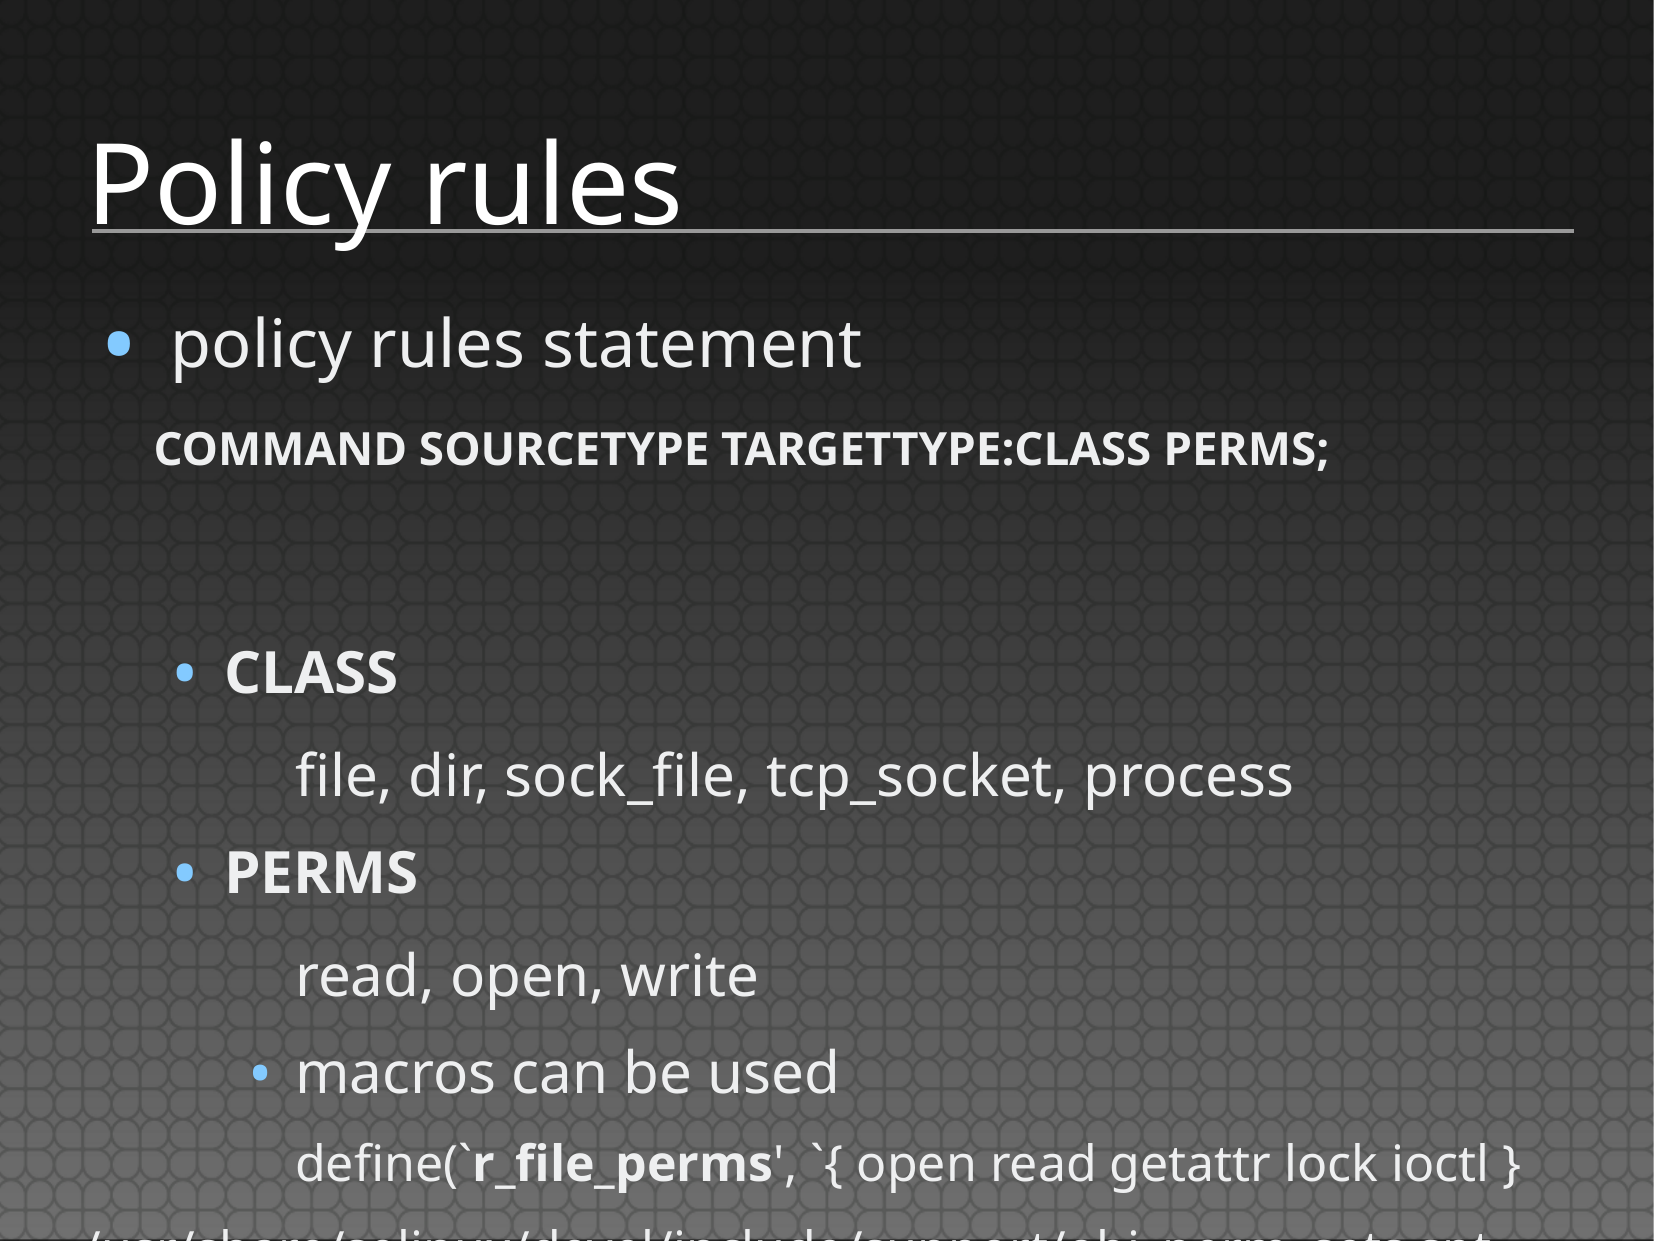

# Policy rules
 policy rules statement
COMMAND SOURCETYPE TARGETTYPE:CLASS PERMS;
CLASS
file, dir, sock_file, tcp_socket, process
PERMS
read, open, write
macros can be used
define(`r_file_perms', `{ open read getattr lock ioctl }
/usr/share/selinux/devel/include/support/obj_perm_sets.spt